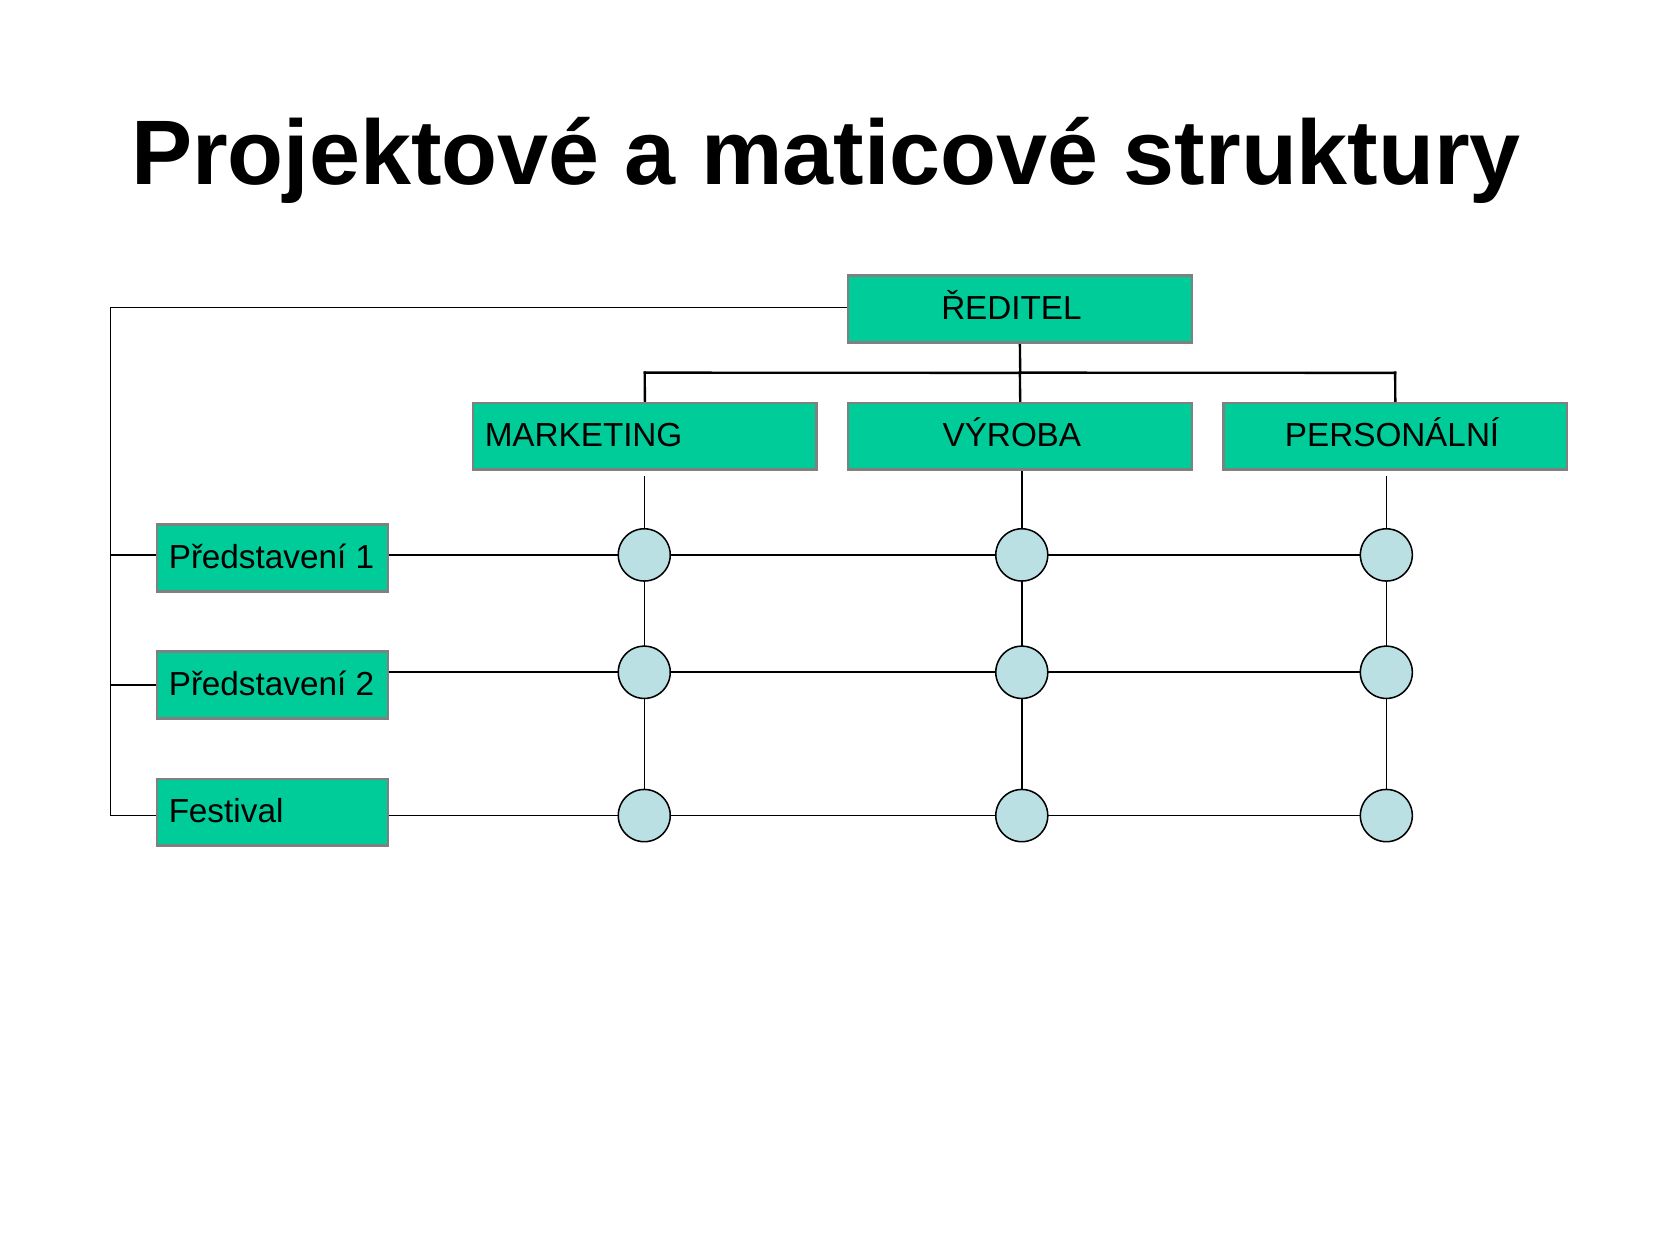

# Projektové a maticové struktury
ŘEDITEL
MARKETING
VÝROBA
PERSONÁLNÍ
Představení 1
Představení 2
Festival